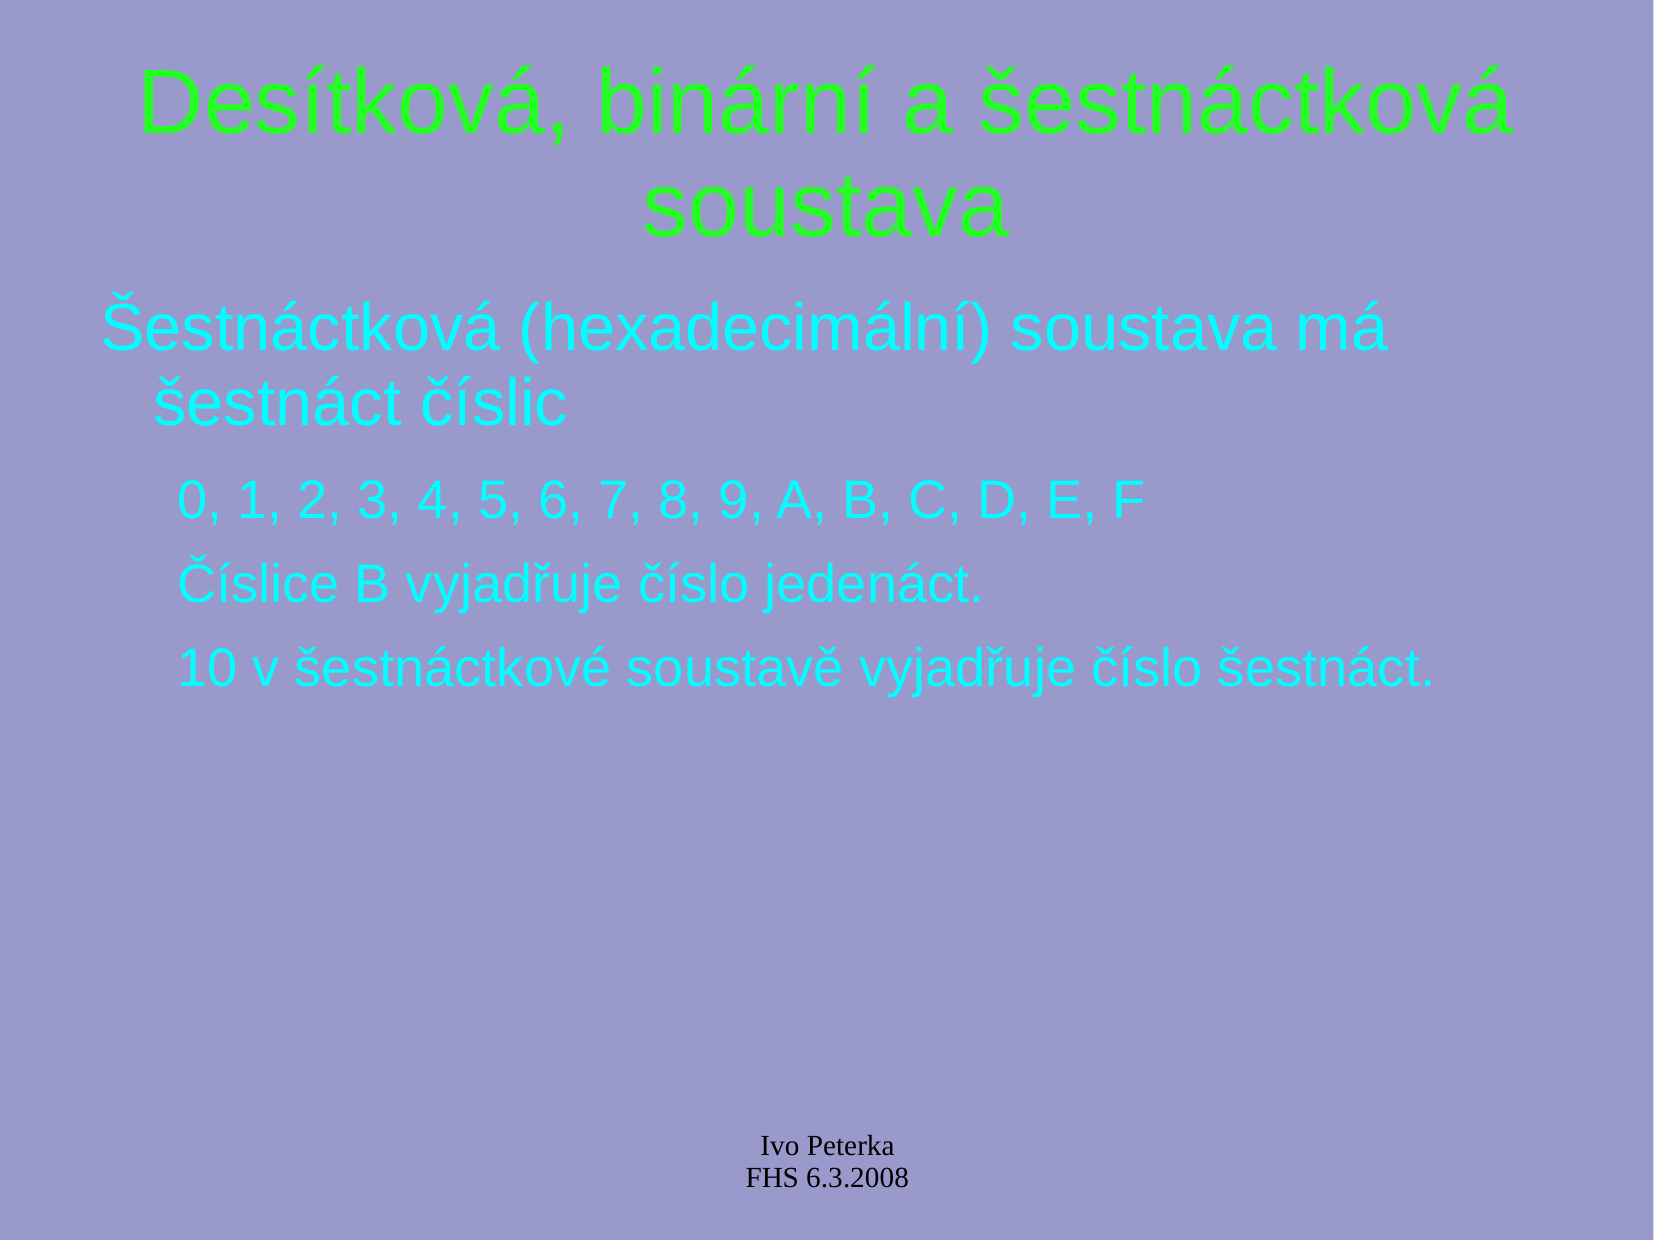

# Desítková, binární a šestnáctková soustava
Šestnáctková (hexadecimální) soustava má šestnáct číslic
0, 1, 2, 3, 4, 5, 6, 7, 8, 9, A, B, C, D, E, F
Číslice B vyjadřuje číslo jedenáct.
10 v šestnáctkové soustavě vyjadřuje číslo šestnáct.